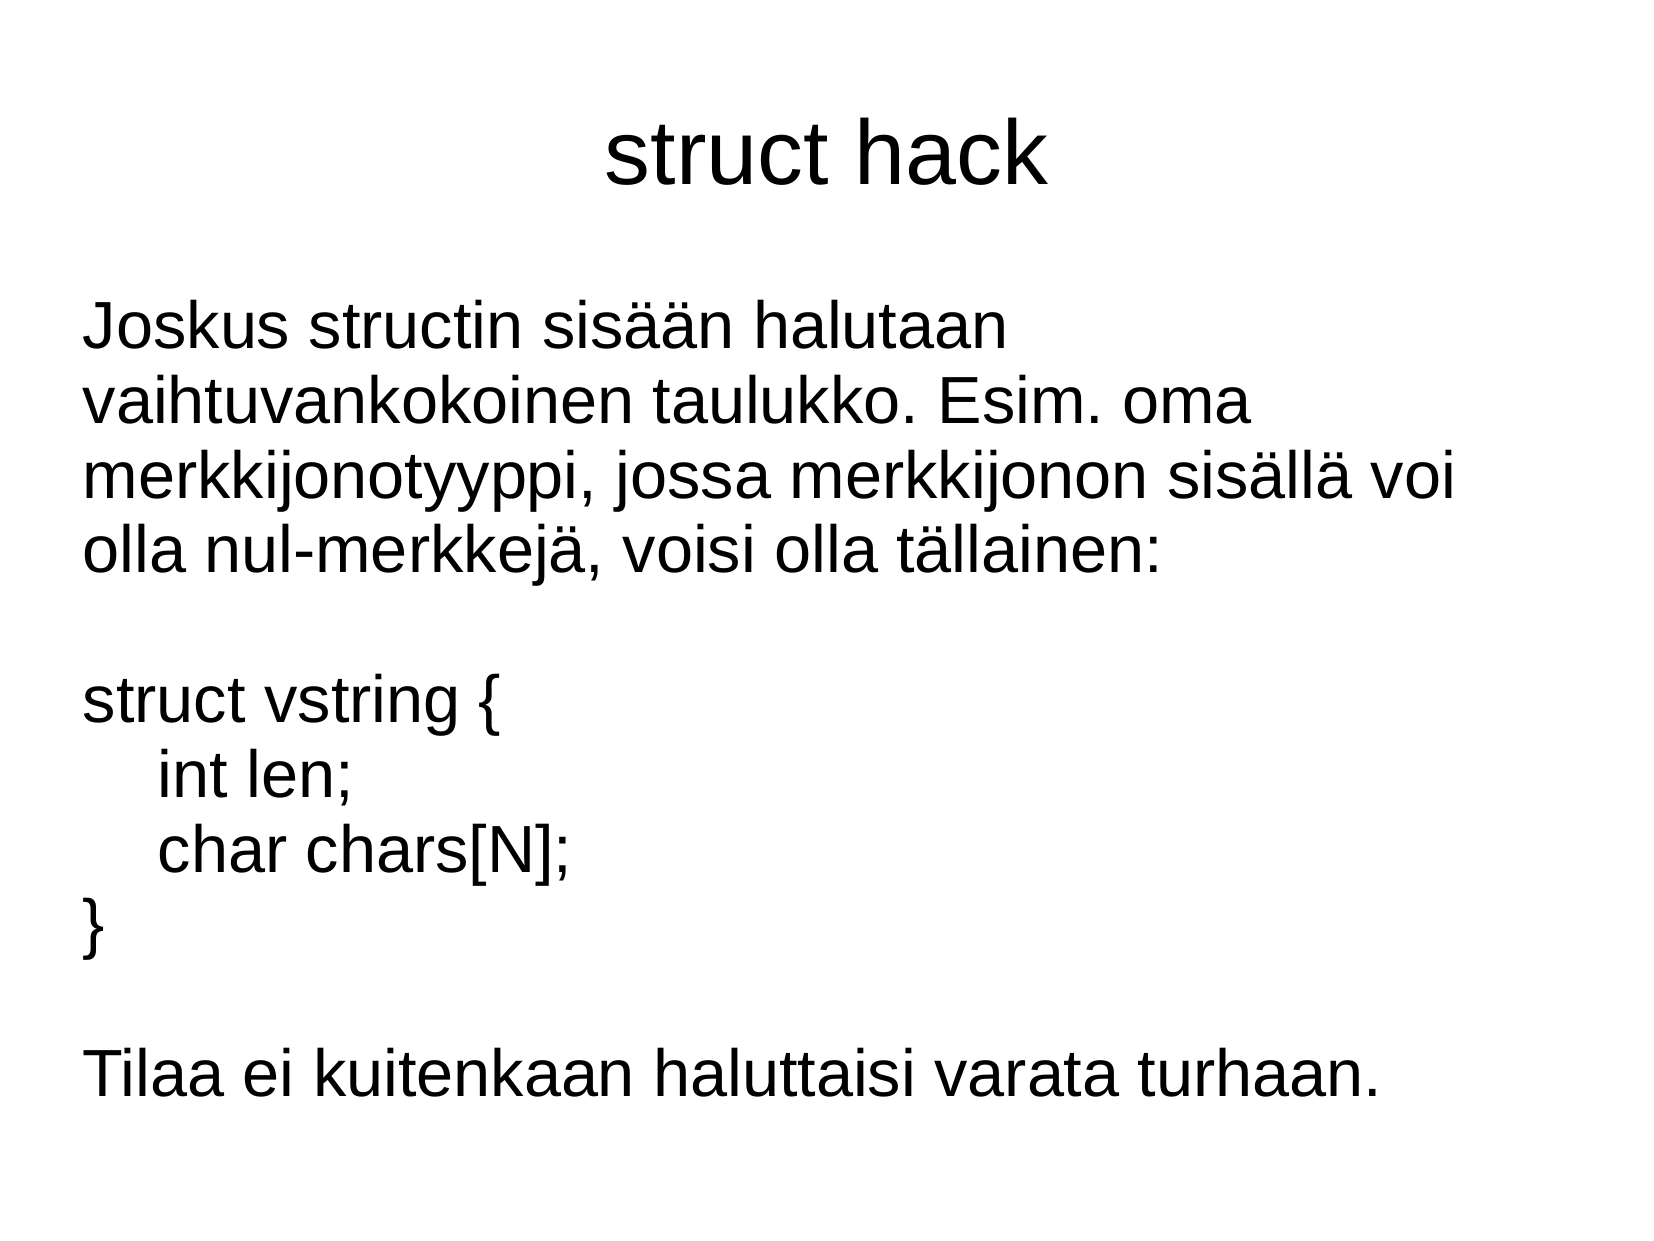

# struct hack
Joskus structin sisään halutaan vaihtuvankokoinen taulukko. Esim. oma merkkijonotyyppi, jossa merkkijonon sisällä voi olla nul-merkkejä, voisi olla tällainen:
struct vstring {
	int len;
	char chars[N];
}
Tilaa ei kuitenkaan haluttaisi varata turhaan.